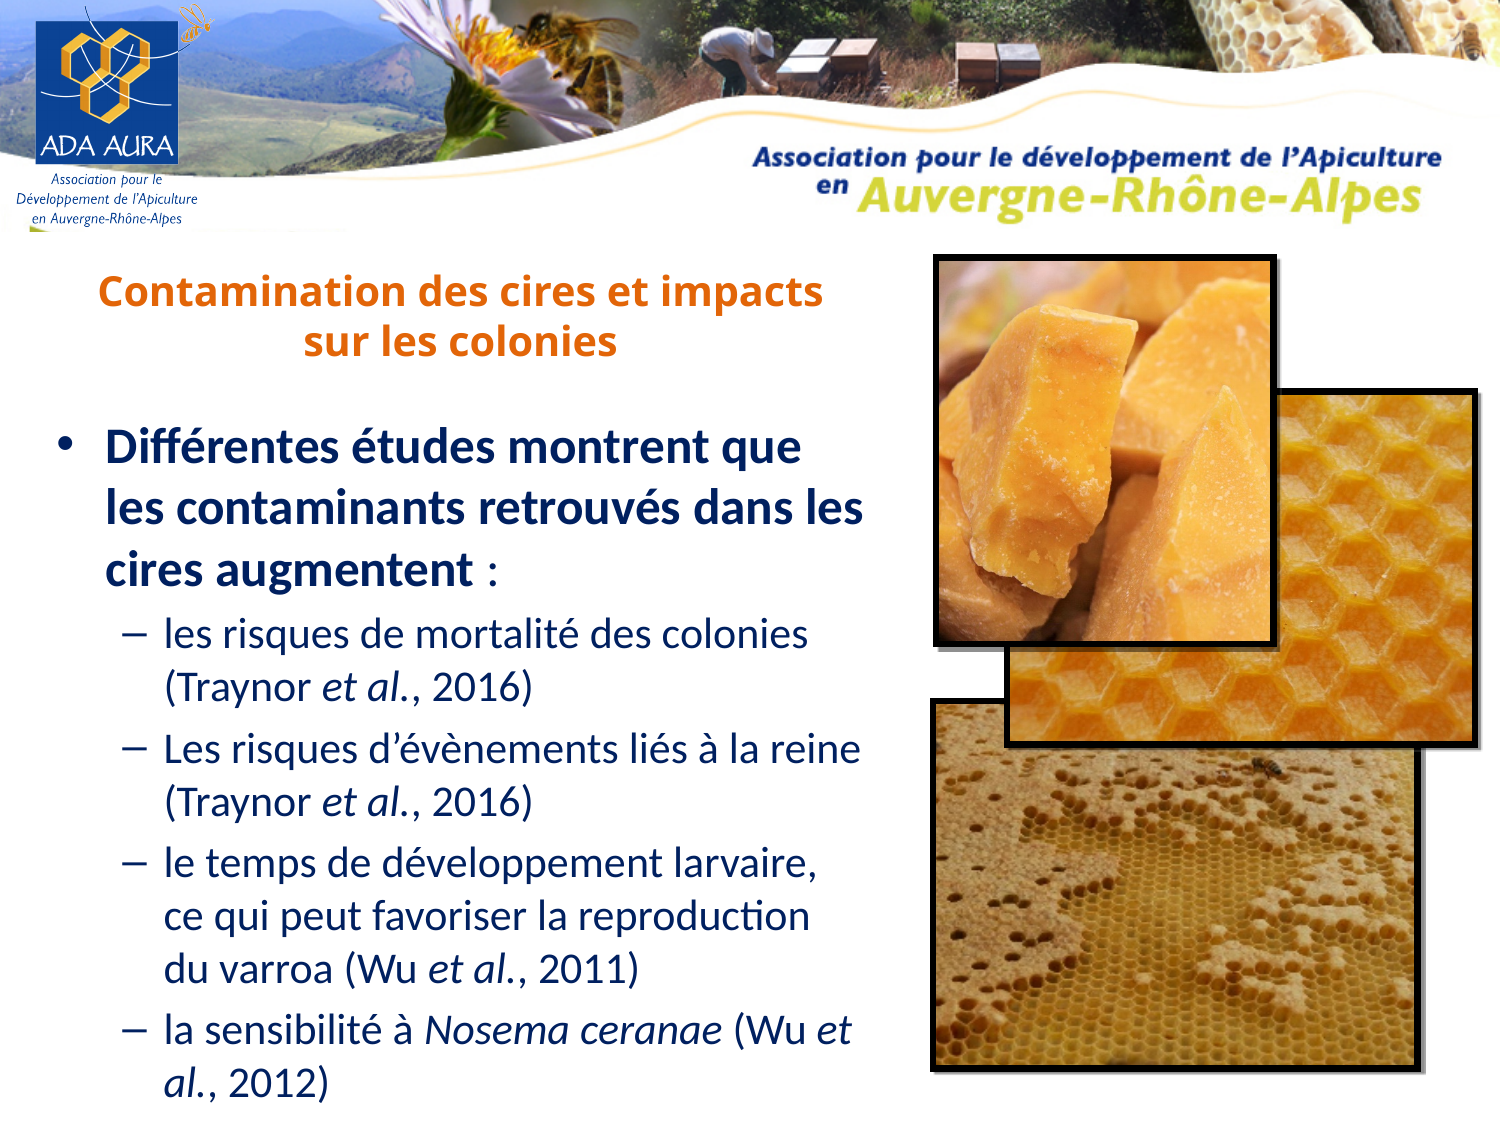

# Contamination des cires et impacts sur les colonies
Différentes études montrent que les contaminants retrouvés dans les cires augmentent :
les risques de mortalité des colonies (Traynor et al., 2016)
Les risques d’évènements liés à la reine (Traynor et al., 2016)
le temps de développement larvaire, ce qui peut favoriser la reproduction du varroa (Wu et al., 2011)
la sensibilité à Nosema ceranae (Wu et al., 2012)